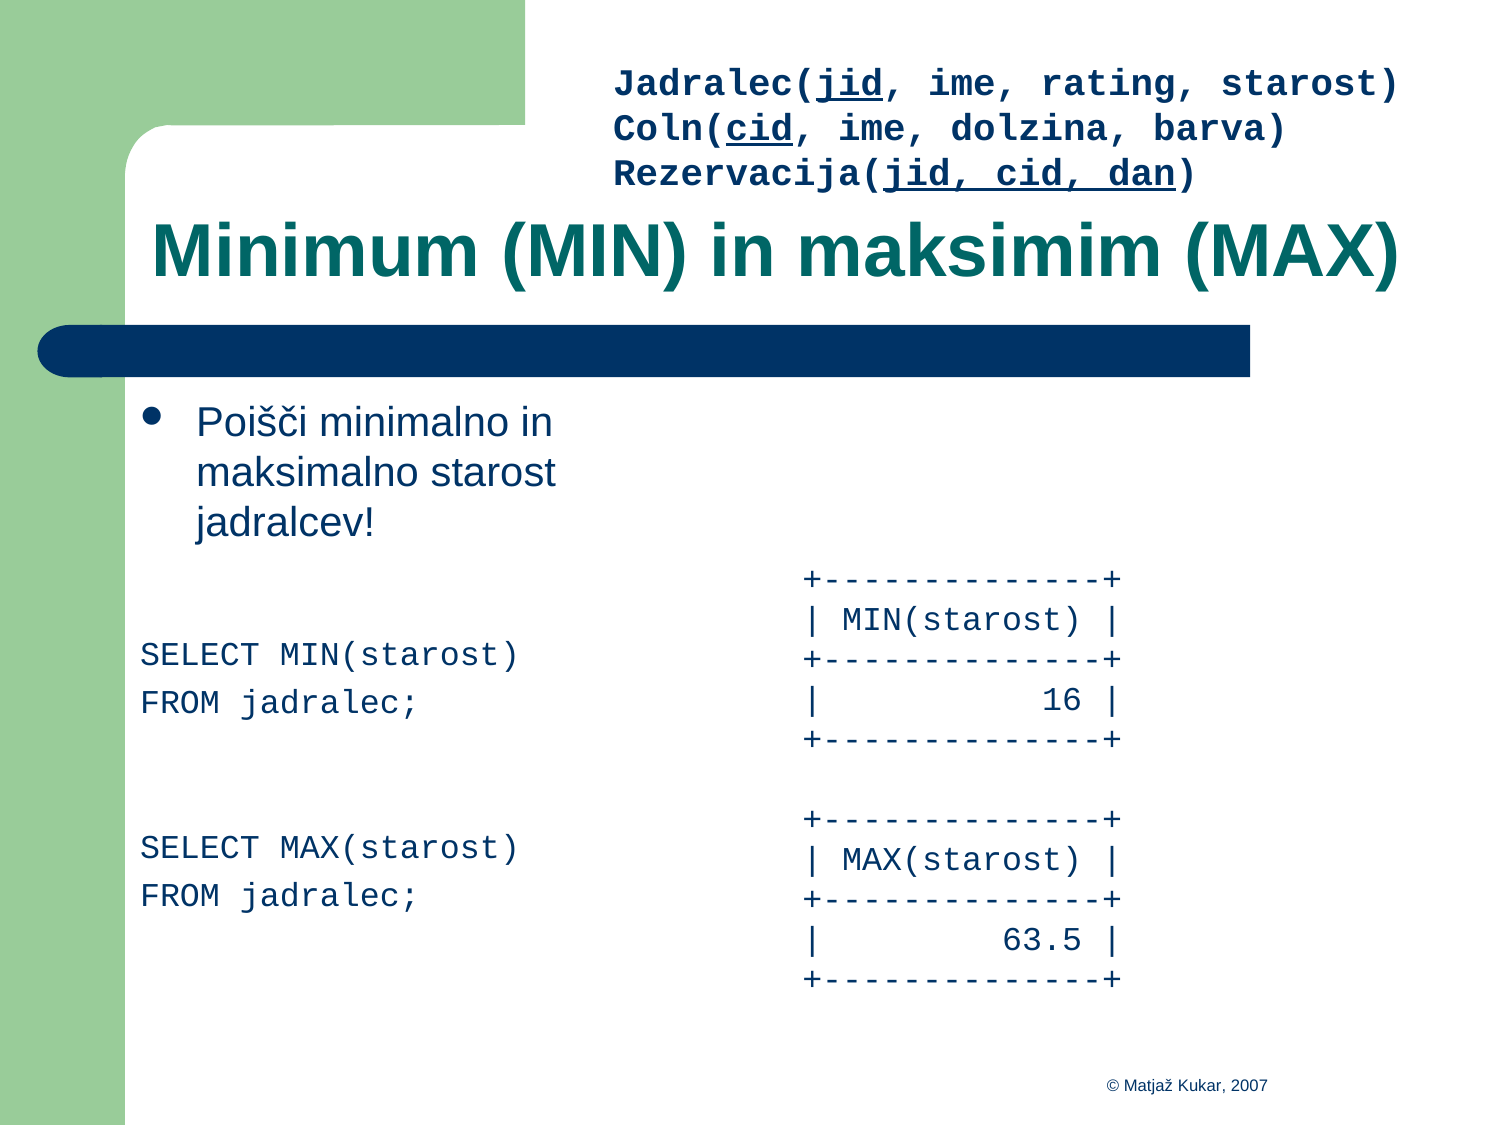

Jadralec(jid, ime, rating, starost)
Coln(cid, ime, dolzina, barva)
Rezervacija(jid, cid, dan)
# Minimum (MIN) in maksimim (MAX)
Poišči minimalno in maksimalno starost jadralcev!
+--------------+
| MIN(starost) |
+--------------+
| 16 |
+--------------+
+--------------+
| MAX(starost) |
+--------------+
| 63.5 |
+--------------+
SELECT MIN(starost)
FROM jadralec;
SELECT MAX(starost)
FROM jadralec;
© Matjaž Kukar, 2007